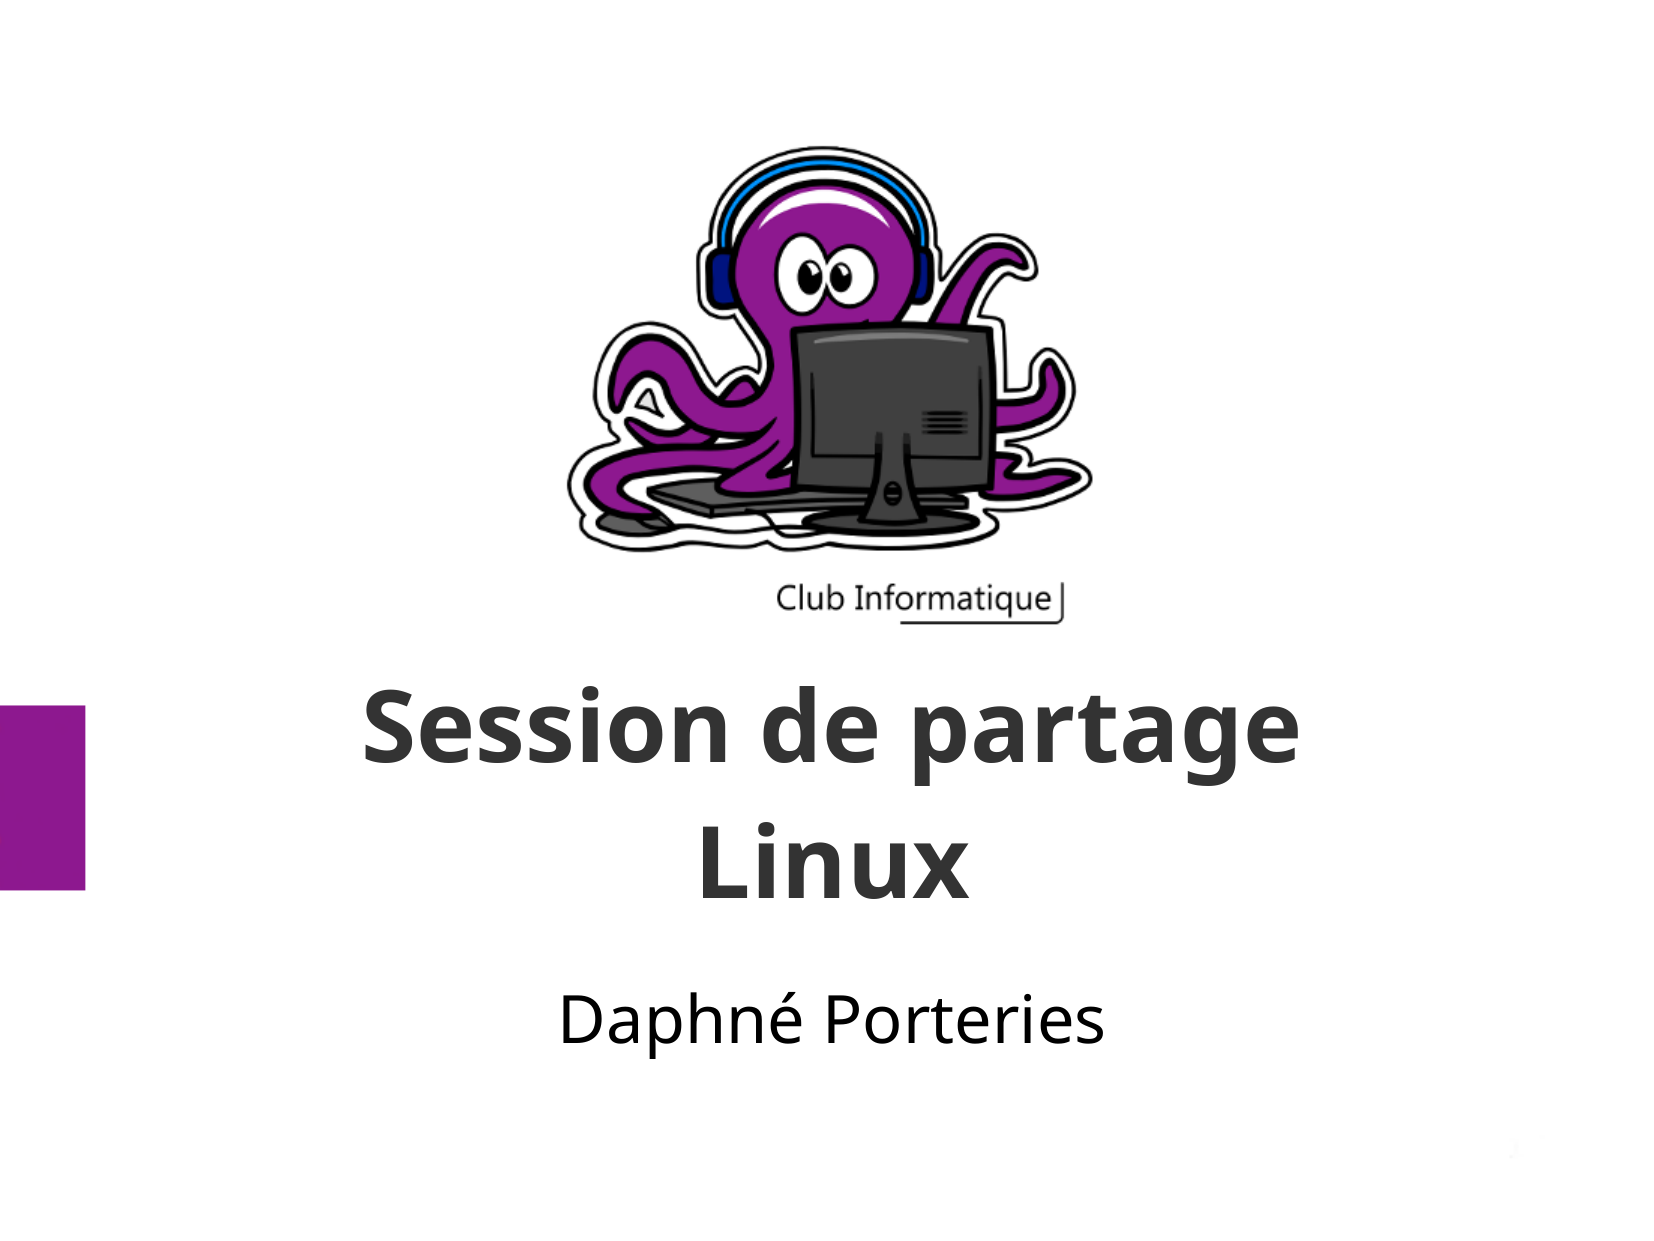

# Session de partage Linux
Daphné Porteries